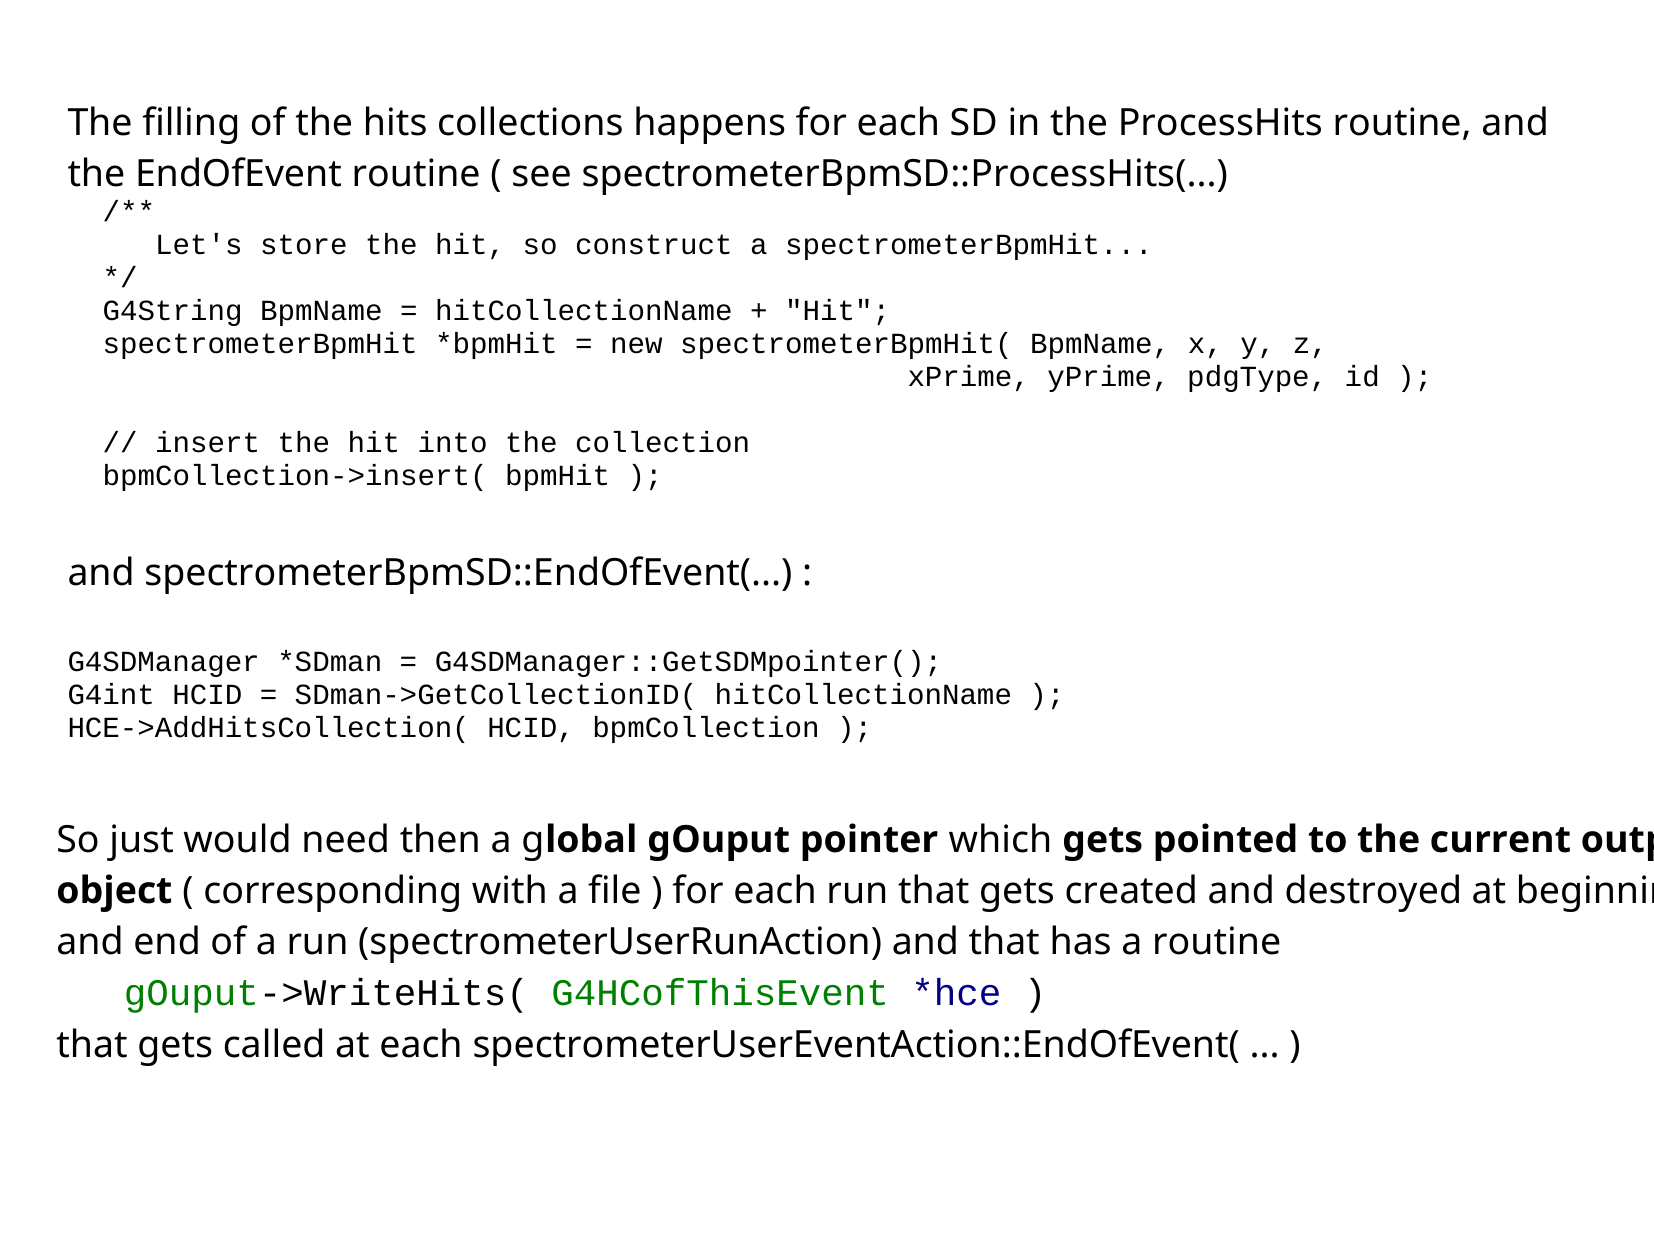

The filling of the hits collections happens for each SD in the ProcessHits routine, and
the EndOfEvent routine ( see spectrometerBpmSD::ProcessHits(...)
 /**
 Let's store the hit, so construct a spectrometerBpmHit...
 */
 G4String BpmName = hitCollectionName + "Hit";
 spectrometerBpmHit *bpmHit = new spectrometerBpmHit( BpmName, x, y, z,
 xPrime, yPrime, pdgType, id );
 // insert the hit into the collection
 bpmCollection->insert( bpmHit );
and spectrometerBpmSD::EndOfEvent(...) :
G4SDManager *SDman = G4SDManager::GetSDMpointer();
G4int HCID = SDman->GetCollectionID( hitCollectionName );
HCE->AddHitsCollection( HCID, bpmCollection );
So just would need then a global gOuput pointer which gets pointed to the current output
object ( corresponding with a file ) for each run that gets created and destroyed at beginning
and end of a run (spectrometerUserRunAction) and that has a routine
 gOuput->WriteHits( G4HCofThisEvent *hce )
that gets called at each spectrometerUserEventAction::EndOfEvent( ... )